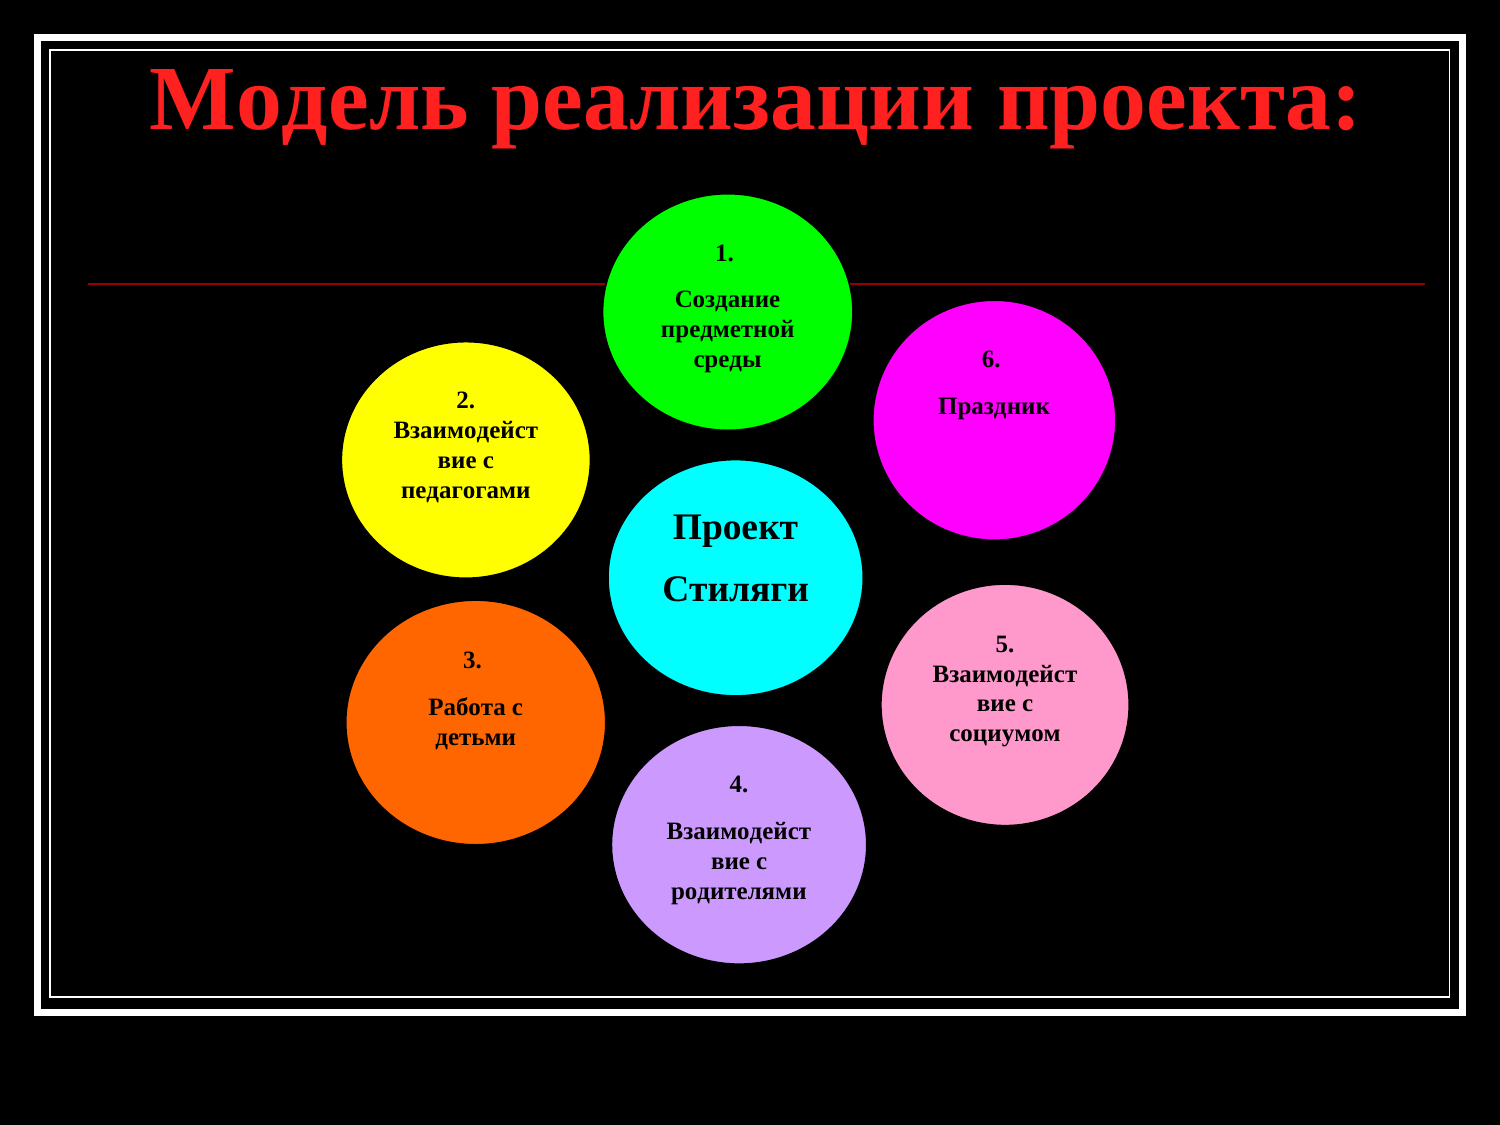

# Модель реализации проекта:
1.
Создание предметной среды
6.
Праздник
2. Взаимодействие с педагогами
Проект
Стиляги
5. Взаимодействие с социумом
3.
Работа с детьми
4.
Взаимодействие с родителями